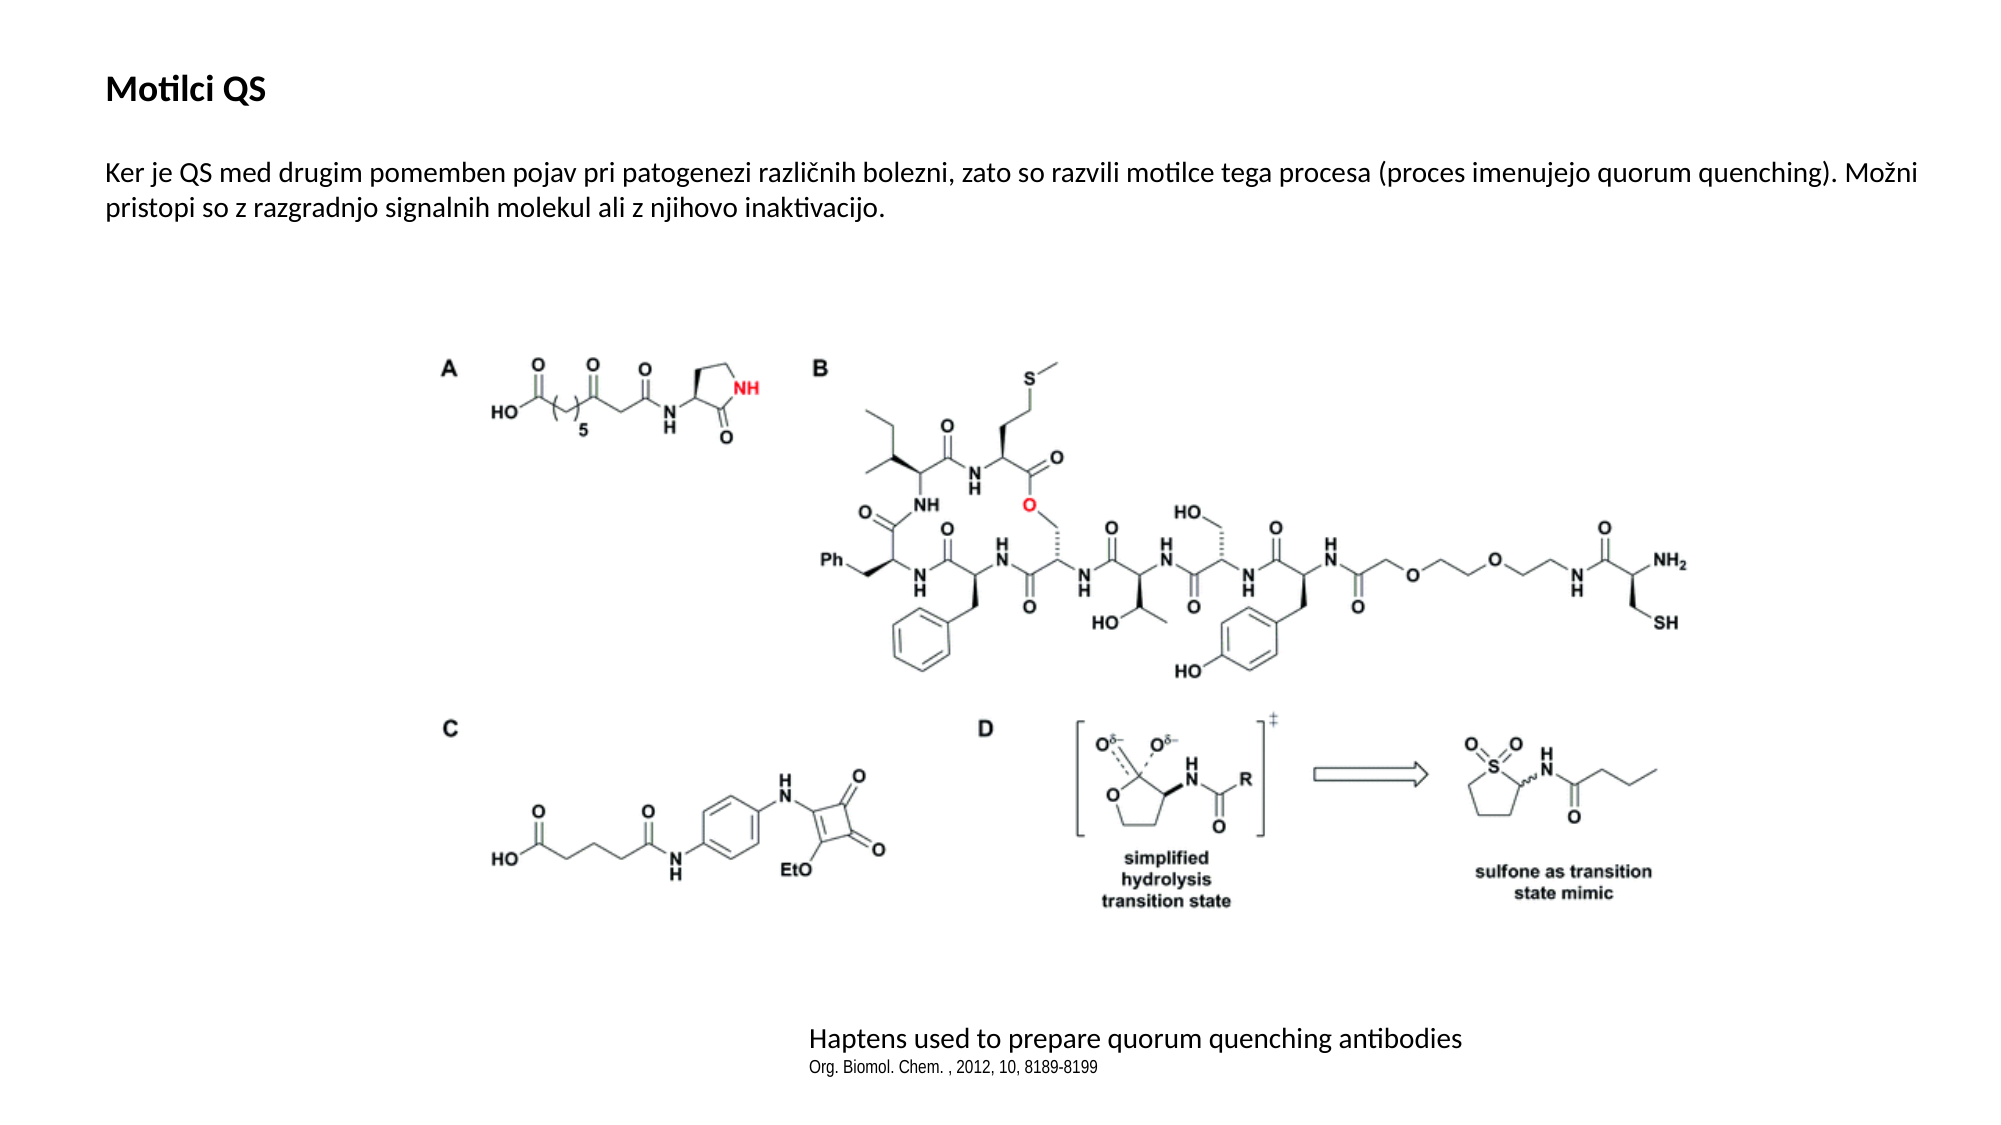

Motilci QS
Ker je QS med drugim pomemben pojav pri patogenezi različnih bolezni, zato so razvili motilce tega procesa (proces imenujejo quorum quenching). Možni pristopi so z razgradnjo signalnih molekul ali z njihovo inaktivacijo.
Haptens used to prepare quorum quenching antibodies
Org. Biomol. Chem. , 2012, 10, 8189-8199